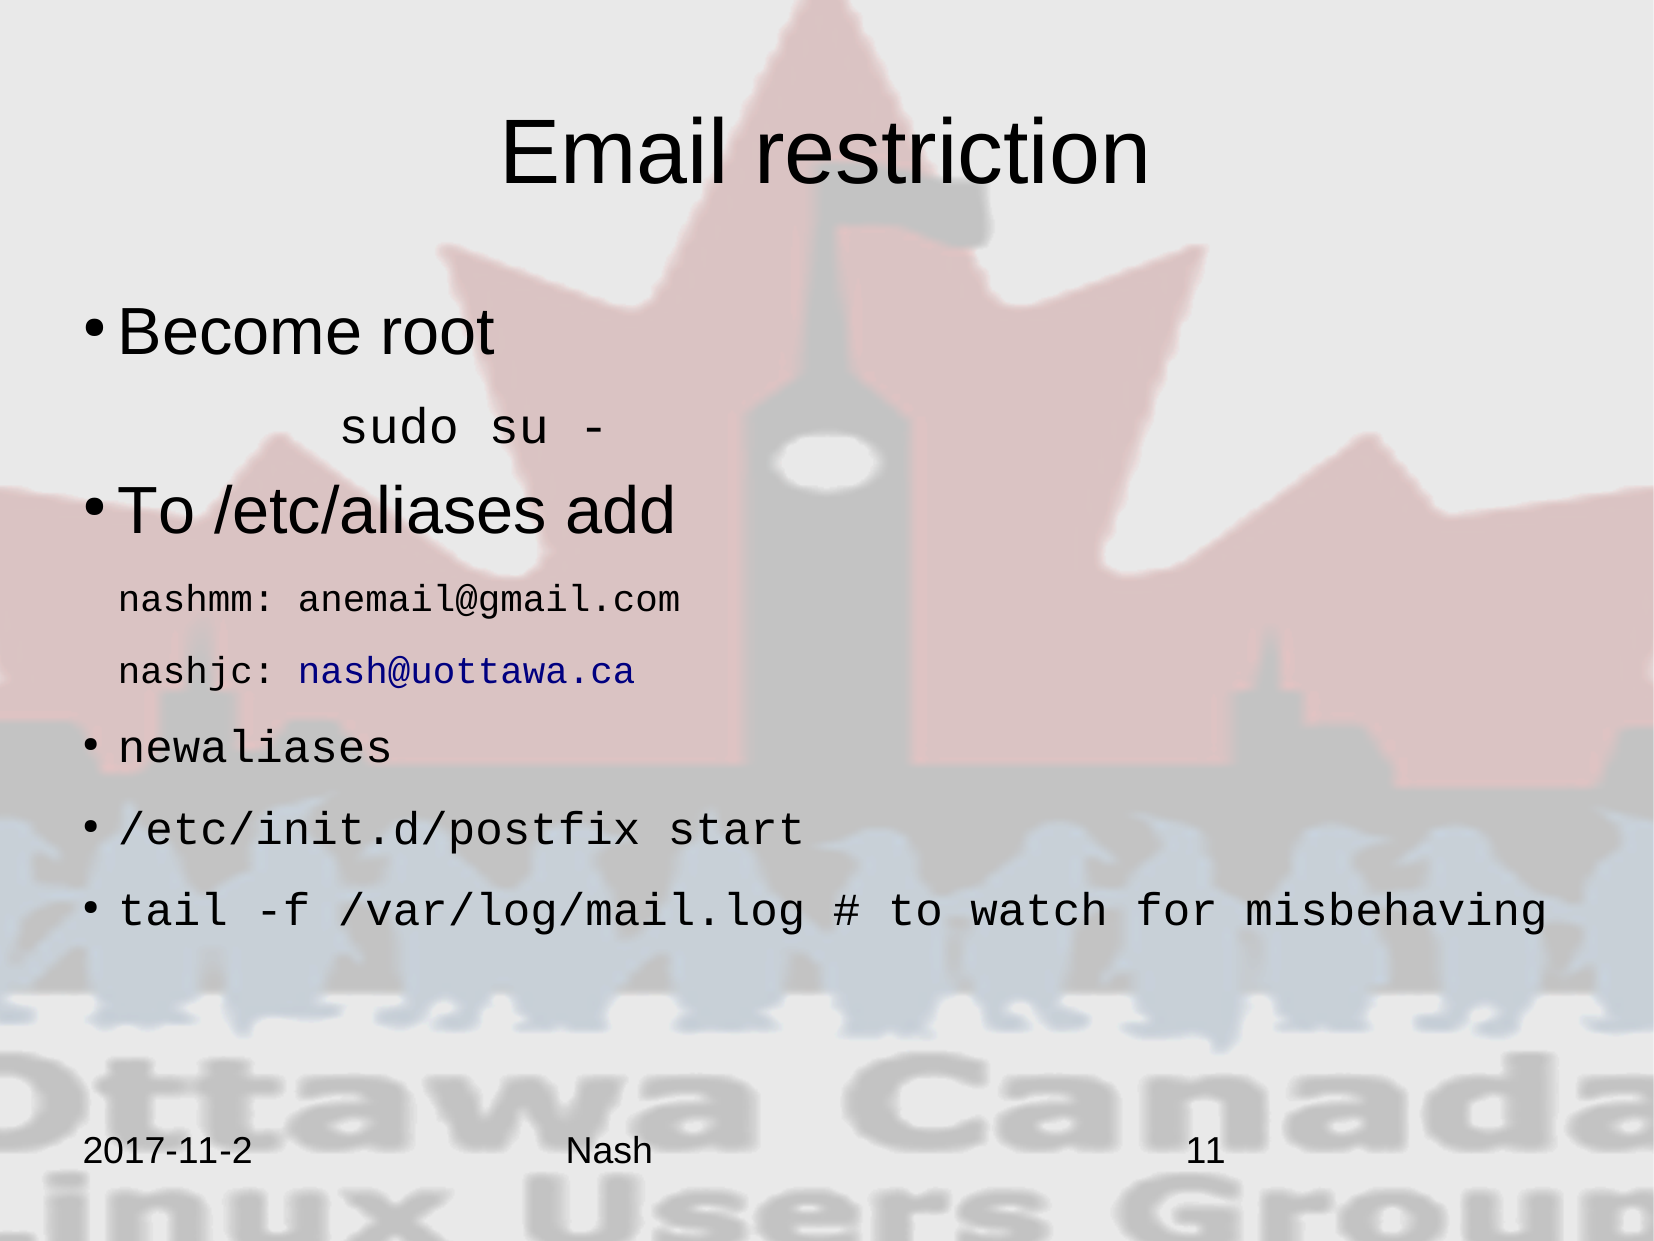

# Email restriction
Become root
sudo su -
To /etc/aliases add
nashmm: anemail@gmail.com
nashjc: nash@uottawa.ca
newaliases
/etc/init.d/postfix start
tail -f /var/log/mail.log # to watch for misbehaving
11